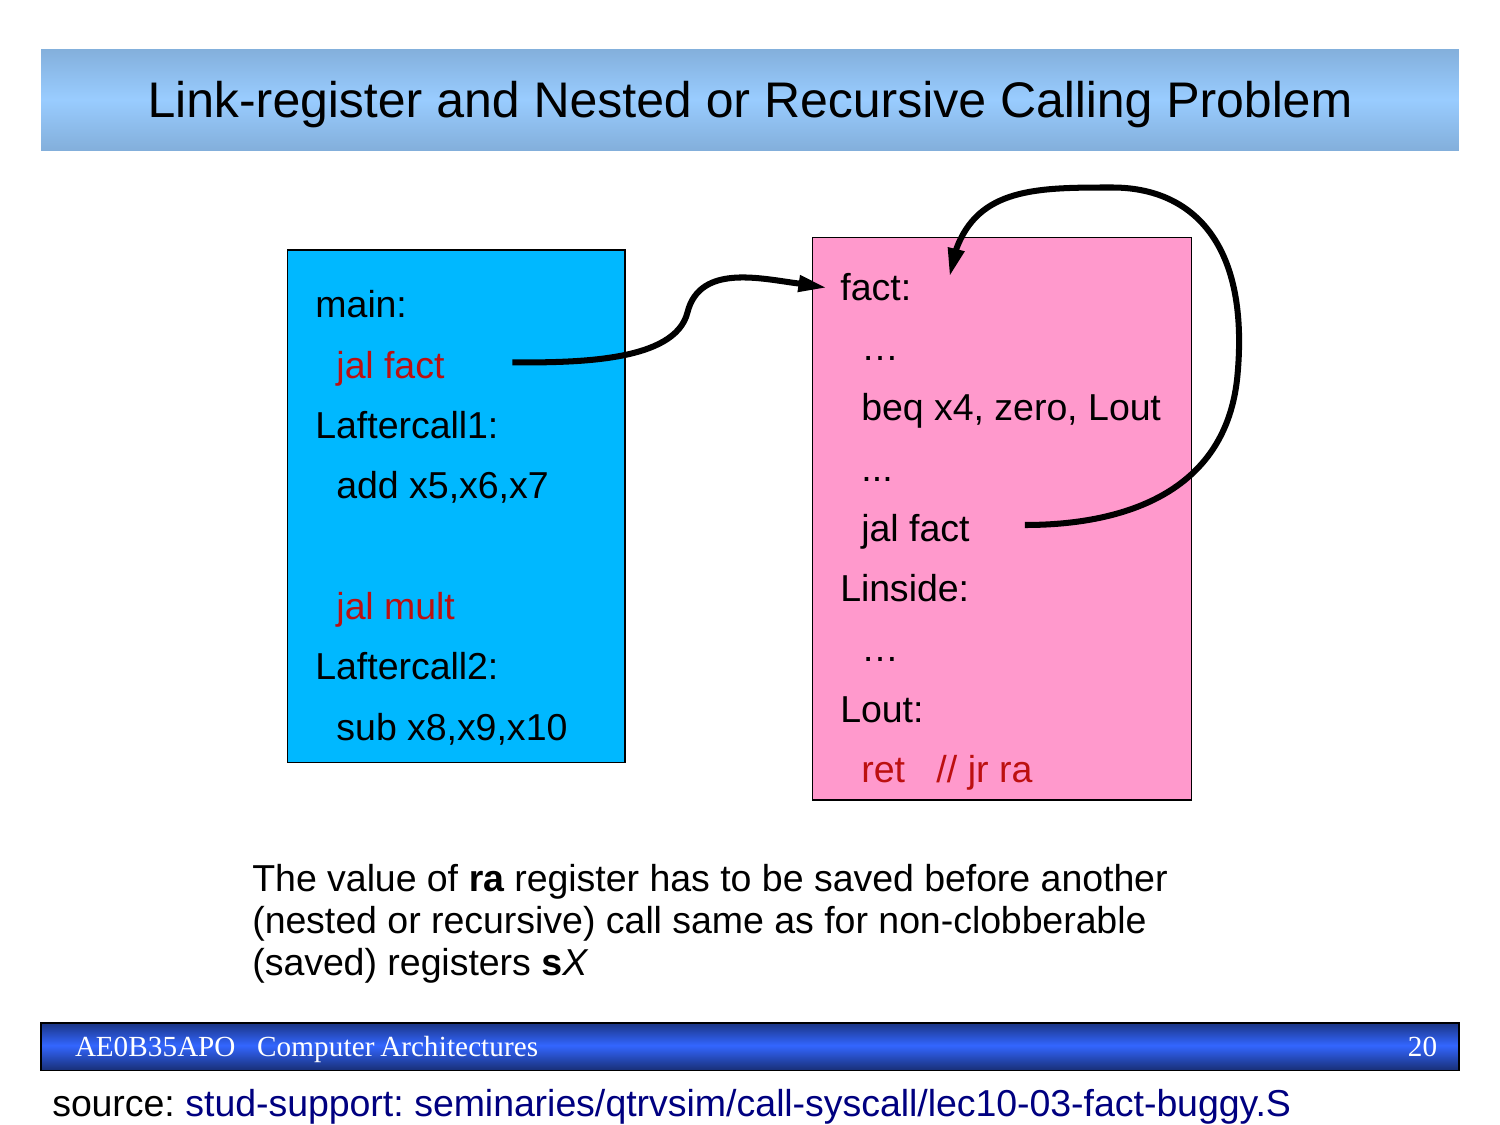

# Link-register and Nested or Recursive Calling Problem
fact:
 …
 beq x4, zero, Lout
 ...
 jal fact
Linside:
 …
Lout:
 ret // jr ra
main:
 jal fact
Laftercall1:
 add x5,x6,x7
 jal mult
Laftercall2:
 sub x8,x9,x10
The value of ra register has to be saved before another (nested or recursive) call same as for non-clobberable (saved) registers sX
AE0B35APO Computer Architectures
20
source: stud-support: seminaries/qtrvsim/call-syscall/lec10-03-fact-buggy.S